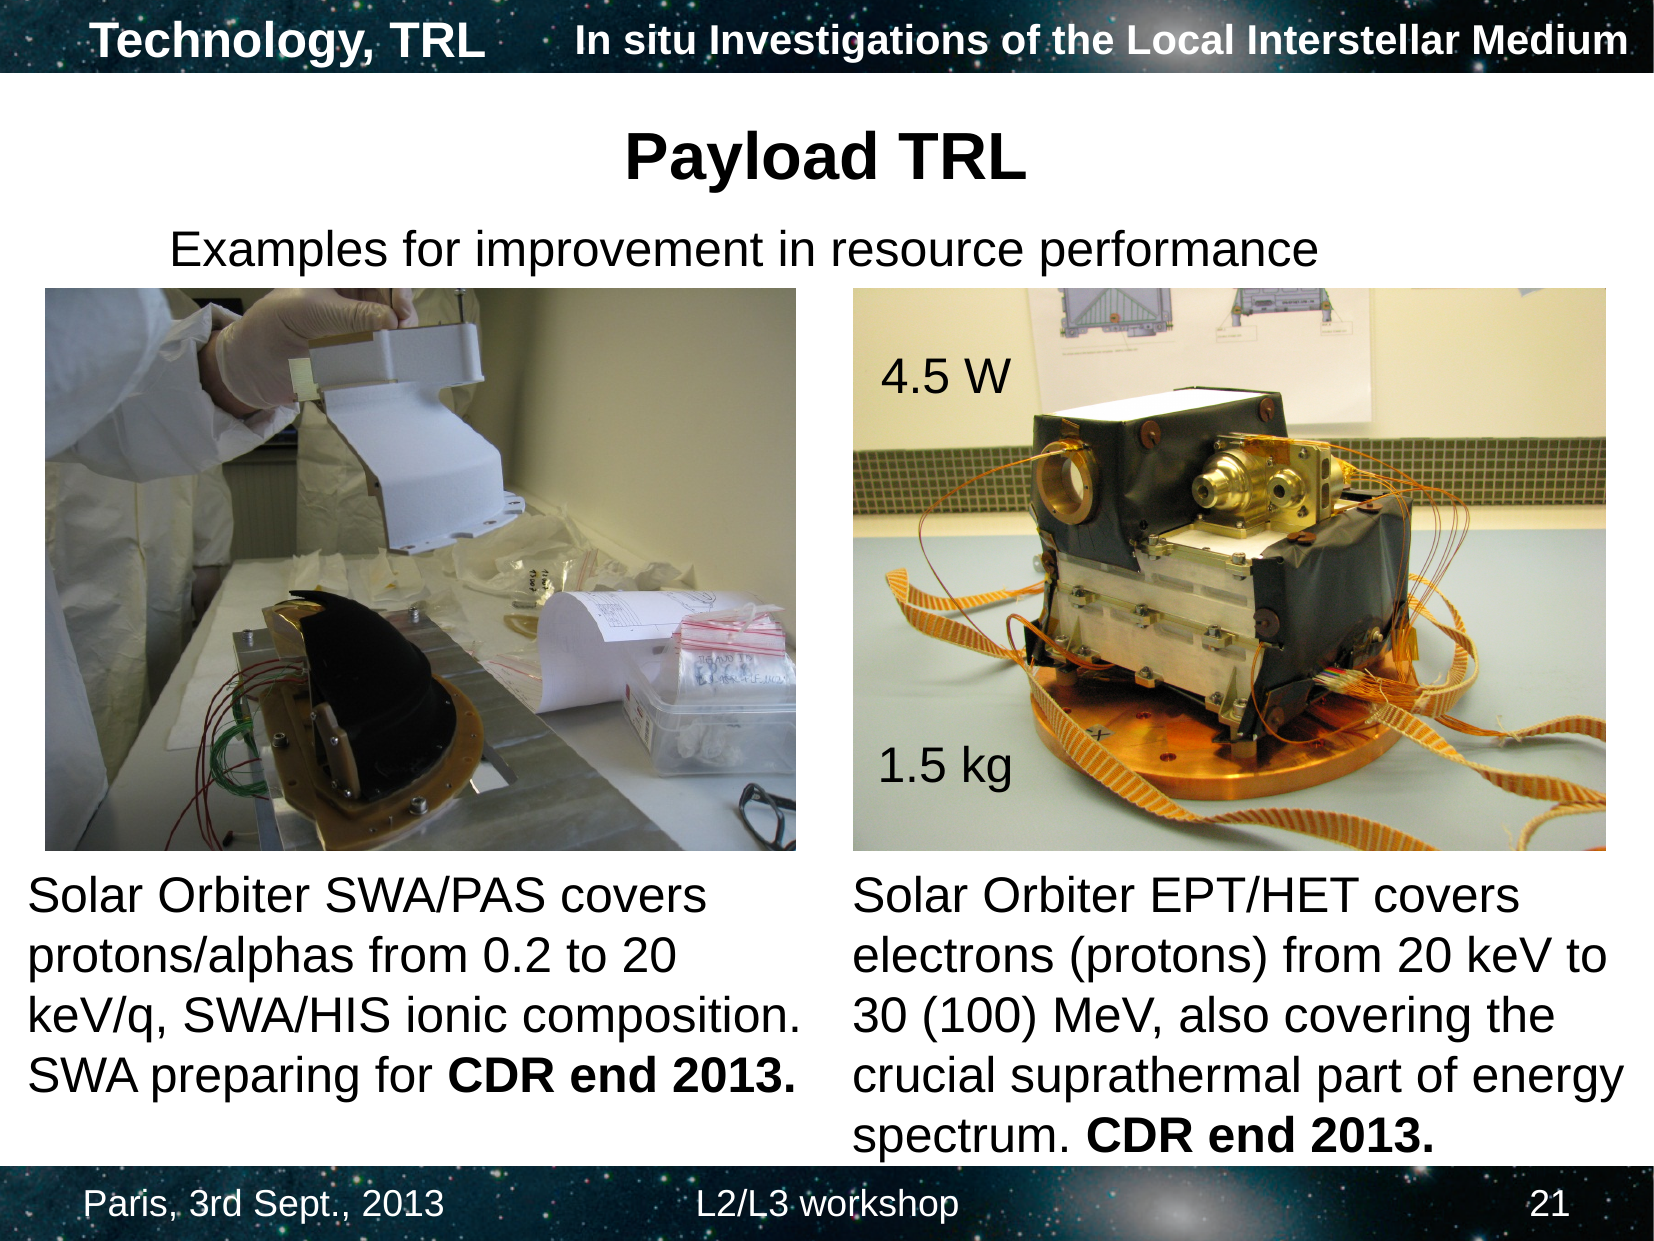

Technology, TRL
Payload TRL
Examples for improvement in resource performance
4.5 W
1.5 kg
Solar Orbiter SWA/PAS covers protons/alphas from 0.2 to 20 keV/q, SWA/HIS ionic composition. SWA preparing for CDR end 2013.
Solar Orbiter EPT/HET covers electrons (protons) from 20 keV to 30 (100) MeV, also covering the crucial suprathermal part of energy spectrum. CDR end 2013.